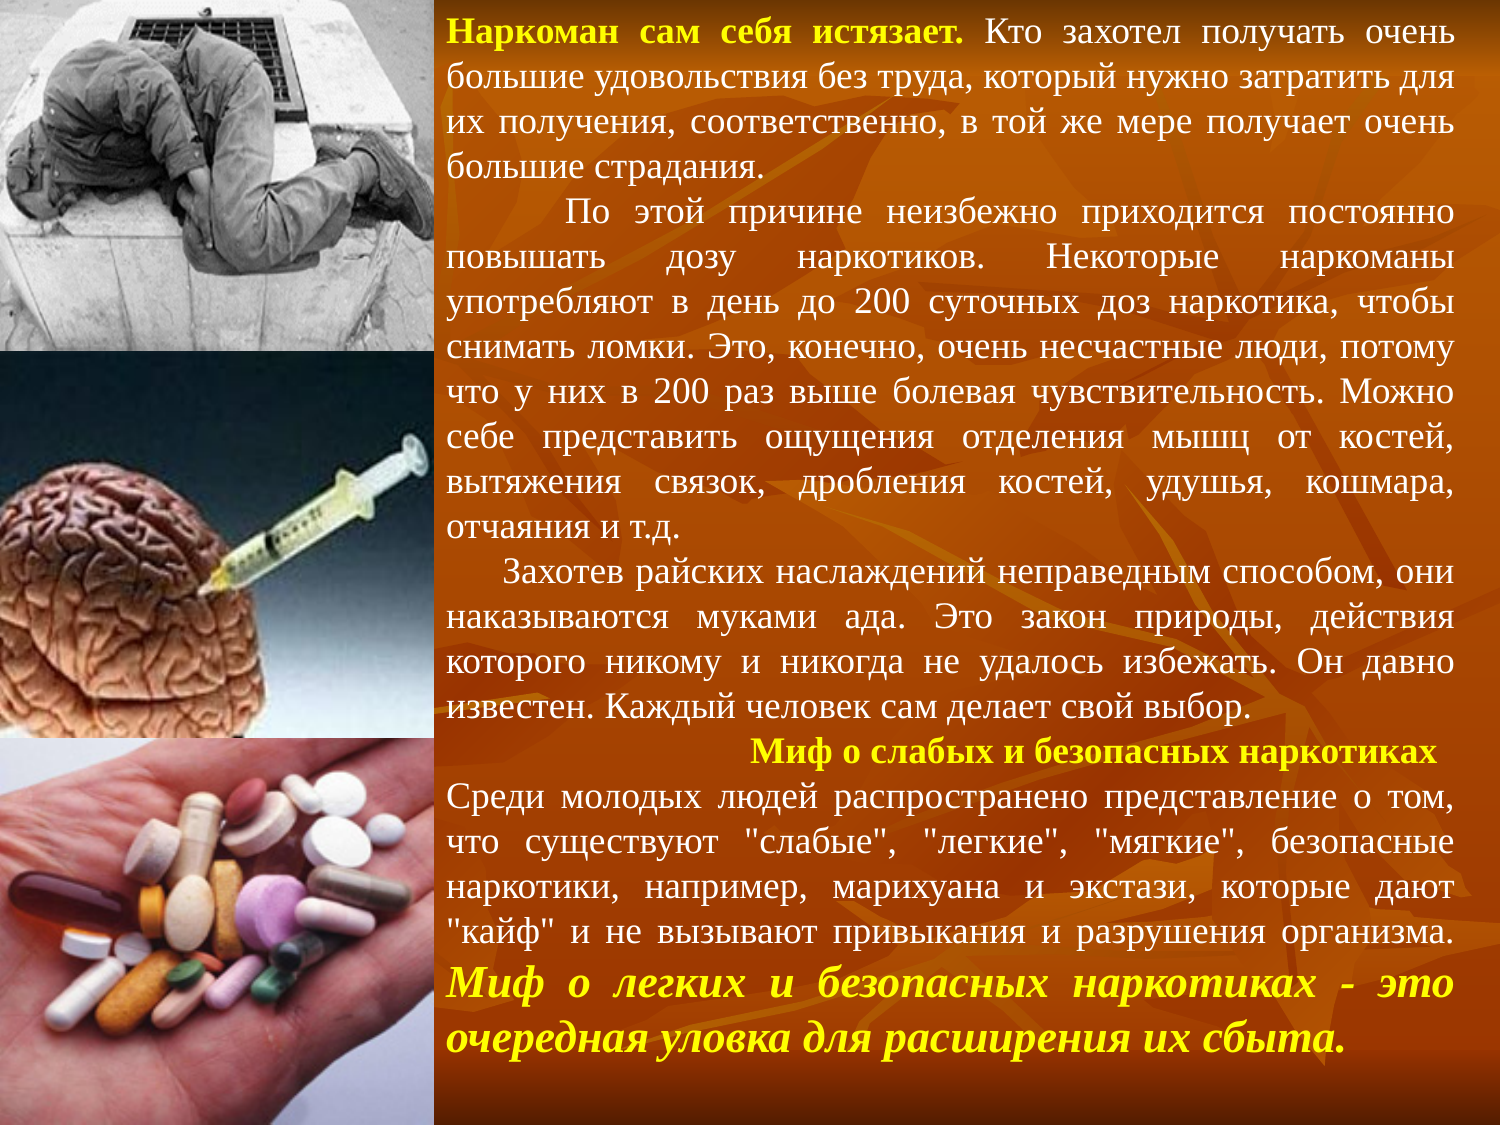

Наркоман сам себя истязает. Кто захотел получать очень большие удовольствия без труда, который нужно затратить для их получения, соответственно, в той же мере получает очень большие страдания.
 По этой причине неизбежно приходится постоянно повышать дозу наркотиков. Некоторые наркоманы употребляют в день до 200 суточных доз наркотика, чтобы снимать ломки. Это, конечно, очень несчастные люди, потому что у них в 200 раз выше болевая чувствительность. Можно себе представить ощущения отделения мышц от костей, вытяжения связок, дробления костей, удушья, кошмара, отчаяния и т.д.
 Захотев райских наслаждений неправедным способом, они наказываются муками ада. Это закон природы, действия которого никому и никогда не удалось избежать. Он давно известен. Каждый человек сам делает свой выбор.
 Миф о слабых и безопасных наркотиках
Среди молодых людей распространено представление о том, что существуют "слабые", "легкие", "мягкие", безопасные наркотики, например, марихуана и экстази, которые дают "кайф" и не вызывают привыкания и разрушения организма. Миф о легких и безопасных наркотиках - это очередная уловка для расширения их сбыта.